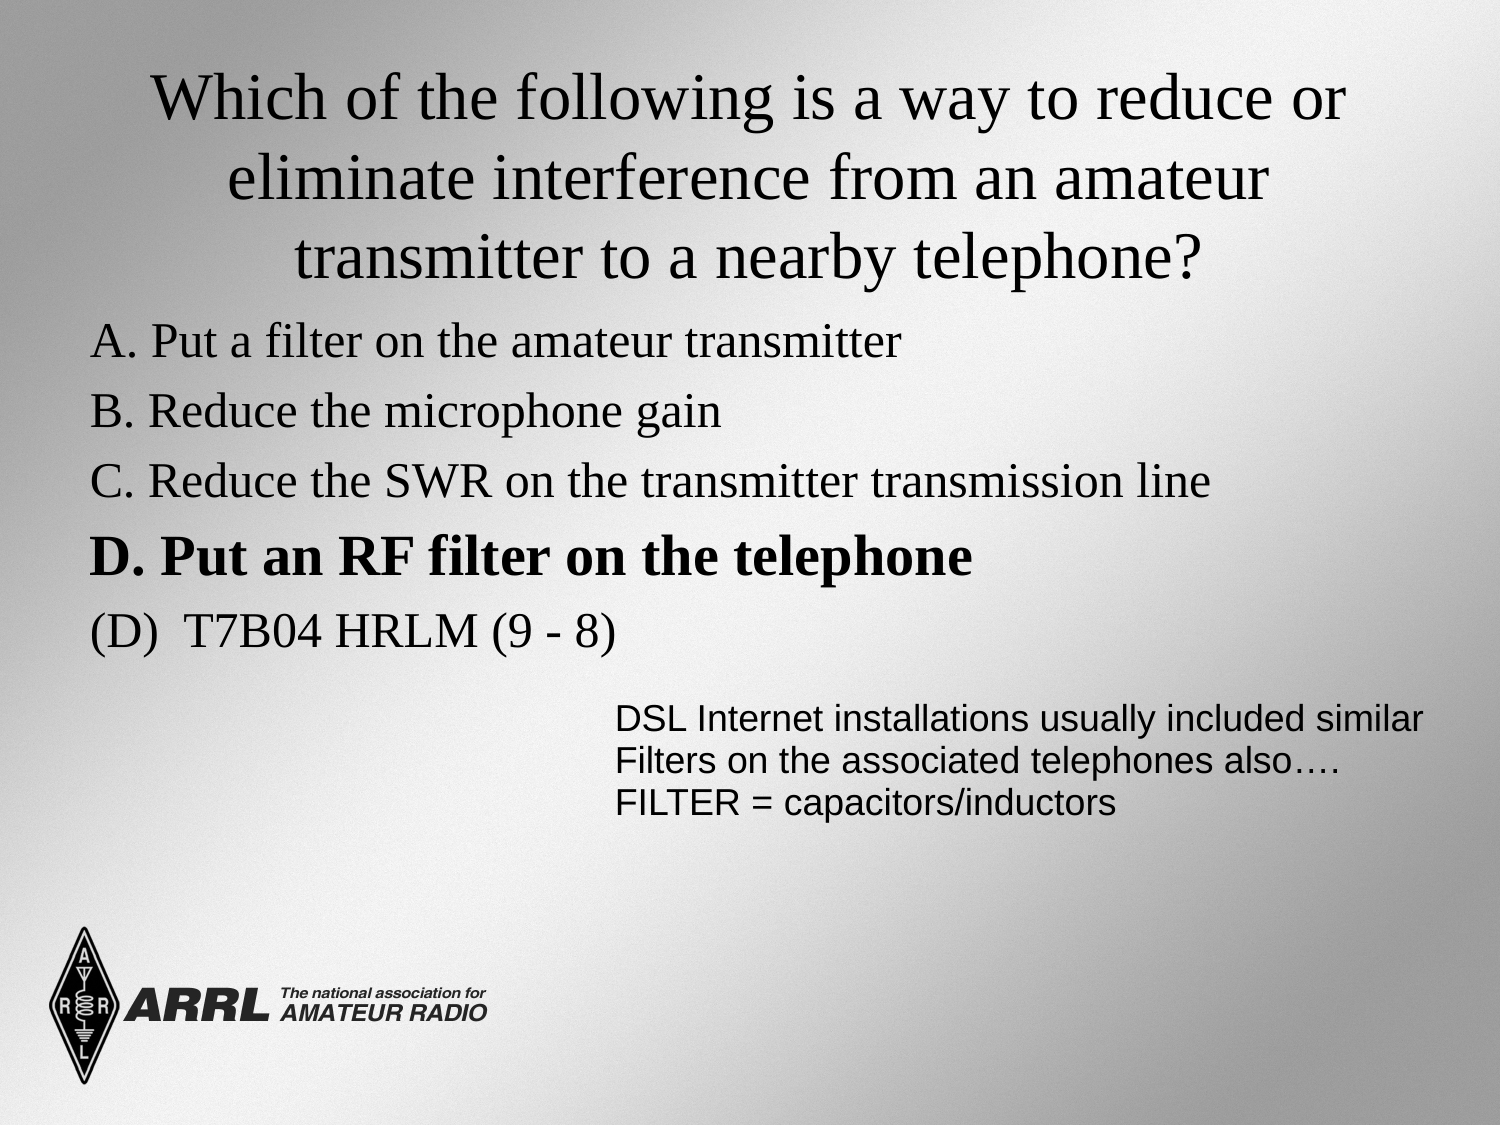

# Which of the following is a way to reduce or eliminate interference from an amateur transmitter to a nearby telephone?
A. Put a filter on the amateur transmitter
B. Reduce the microphone gain
C. Reduce the SWR on the transmitter transmission line
D. Put an RF filter on the telephone
(D) T7B04 HRLM (9 - 8)
DSL Internet installations usually included similar
Filters on the associated telephones also….
FILTER = capacitors/inductors